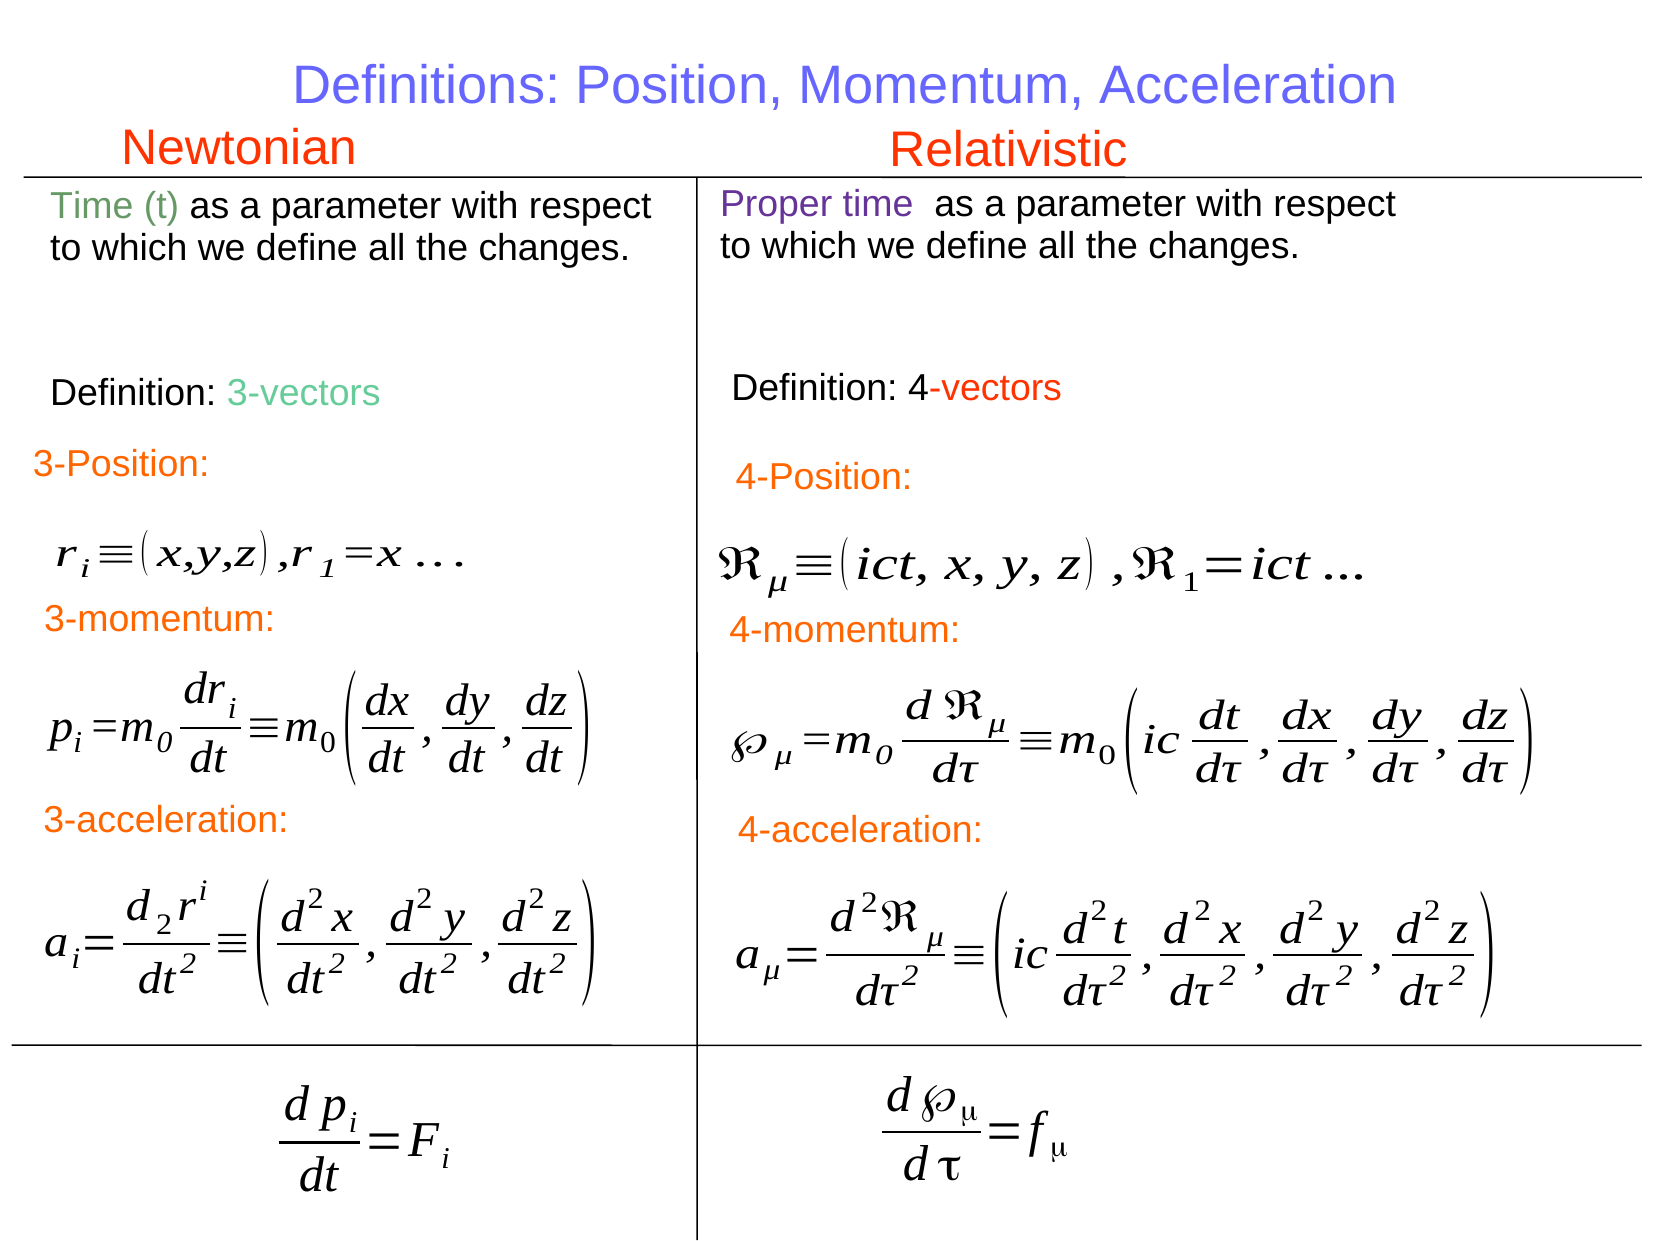

Definitions: Position, Momentum, Acceleration
Newtonian
Relativistic
Proper time as a parameter with respect
to which we define all the changes.
Time (t) as a parameter with respect
to which we define all the changes.
Definition: 4-vectors
Definition: 3-vectors
3-Position:
4-Position:
3-momentum:
4-momentum:
3-acceleration:
4-acceleration: